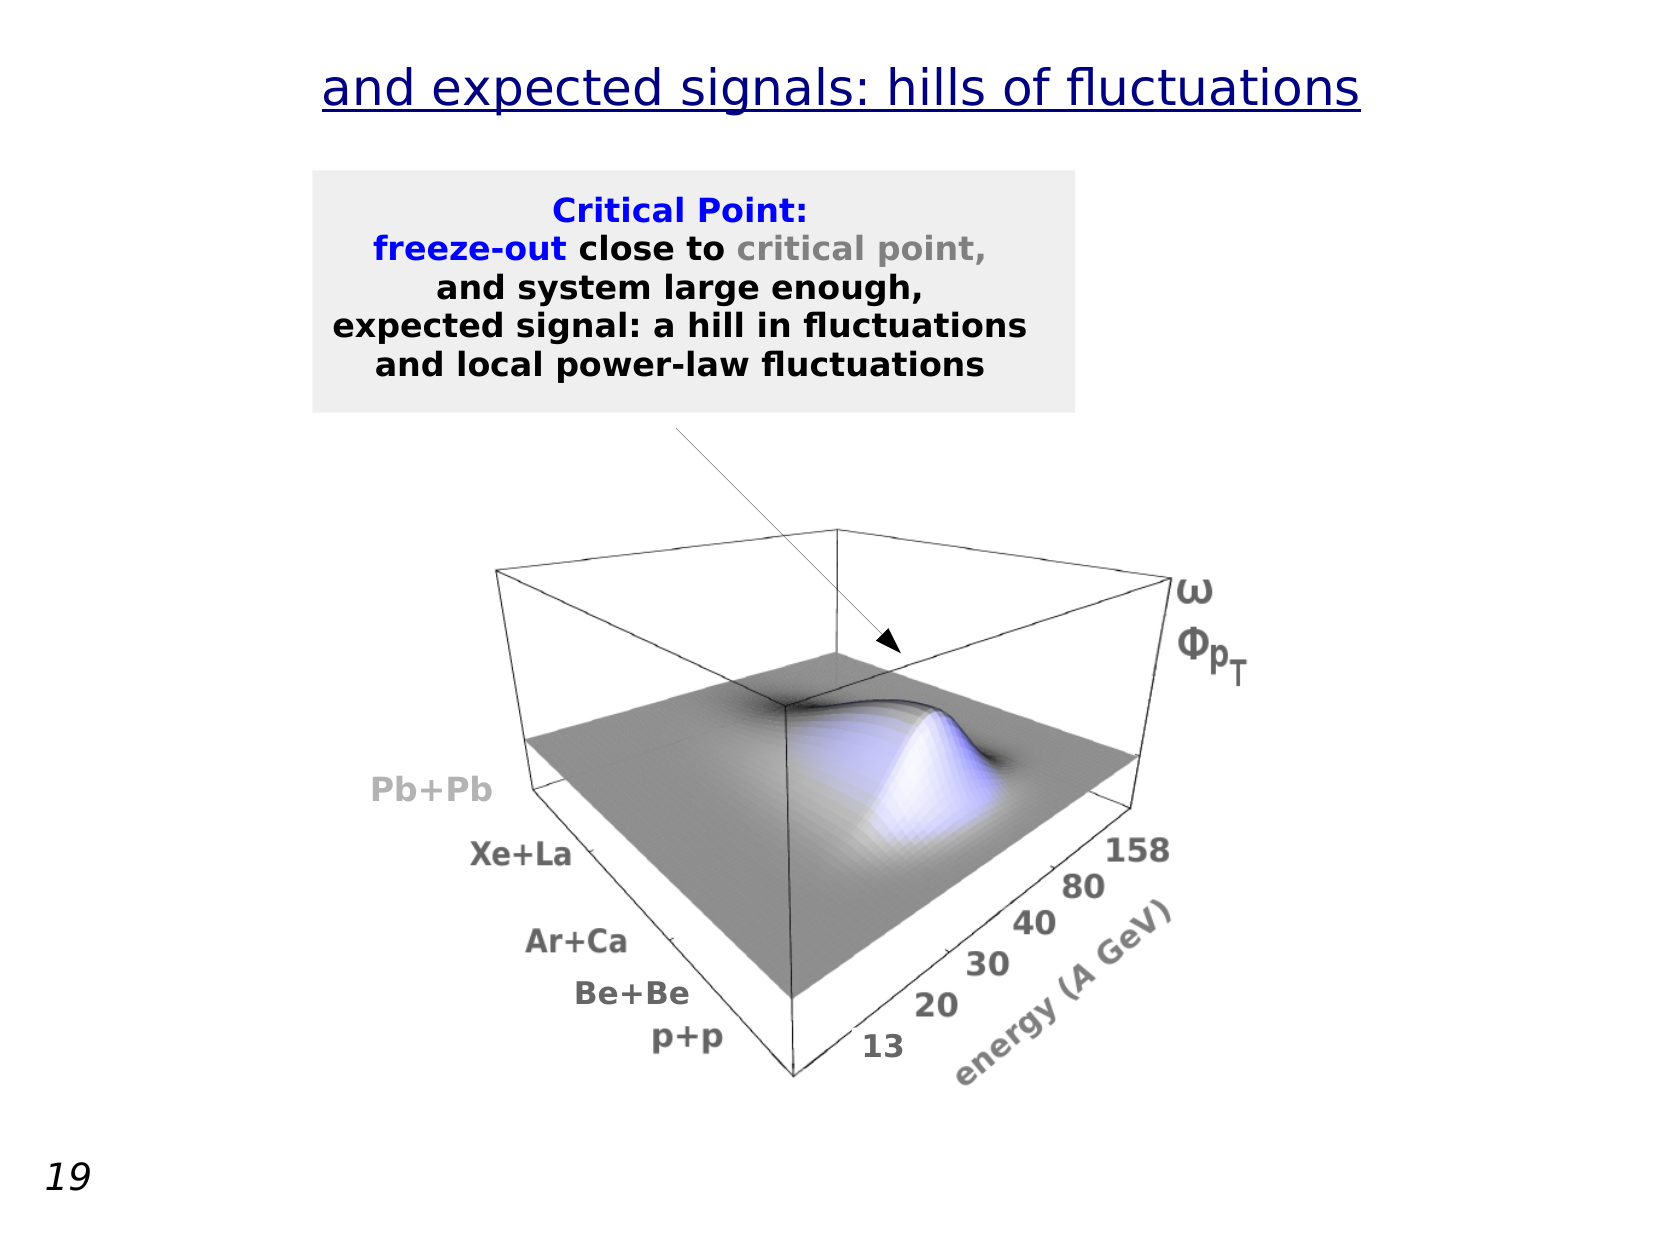

and expected signals: hills of fluctuations
Critical Point:
freeze-out close to critical point,
and system large enough,
expected signal: a hill in fluctuations
and local power-law fluctuations
Pb+Pb
Be+Be
13